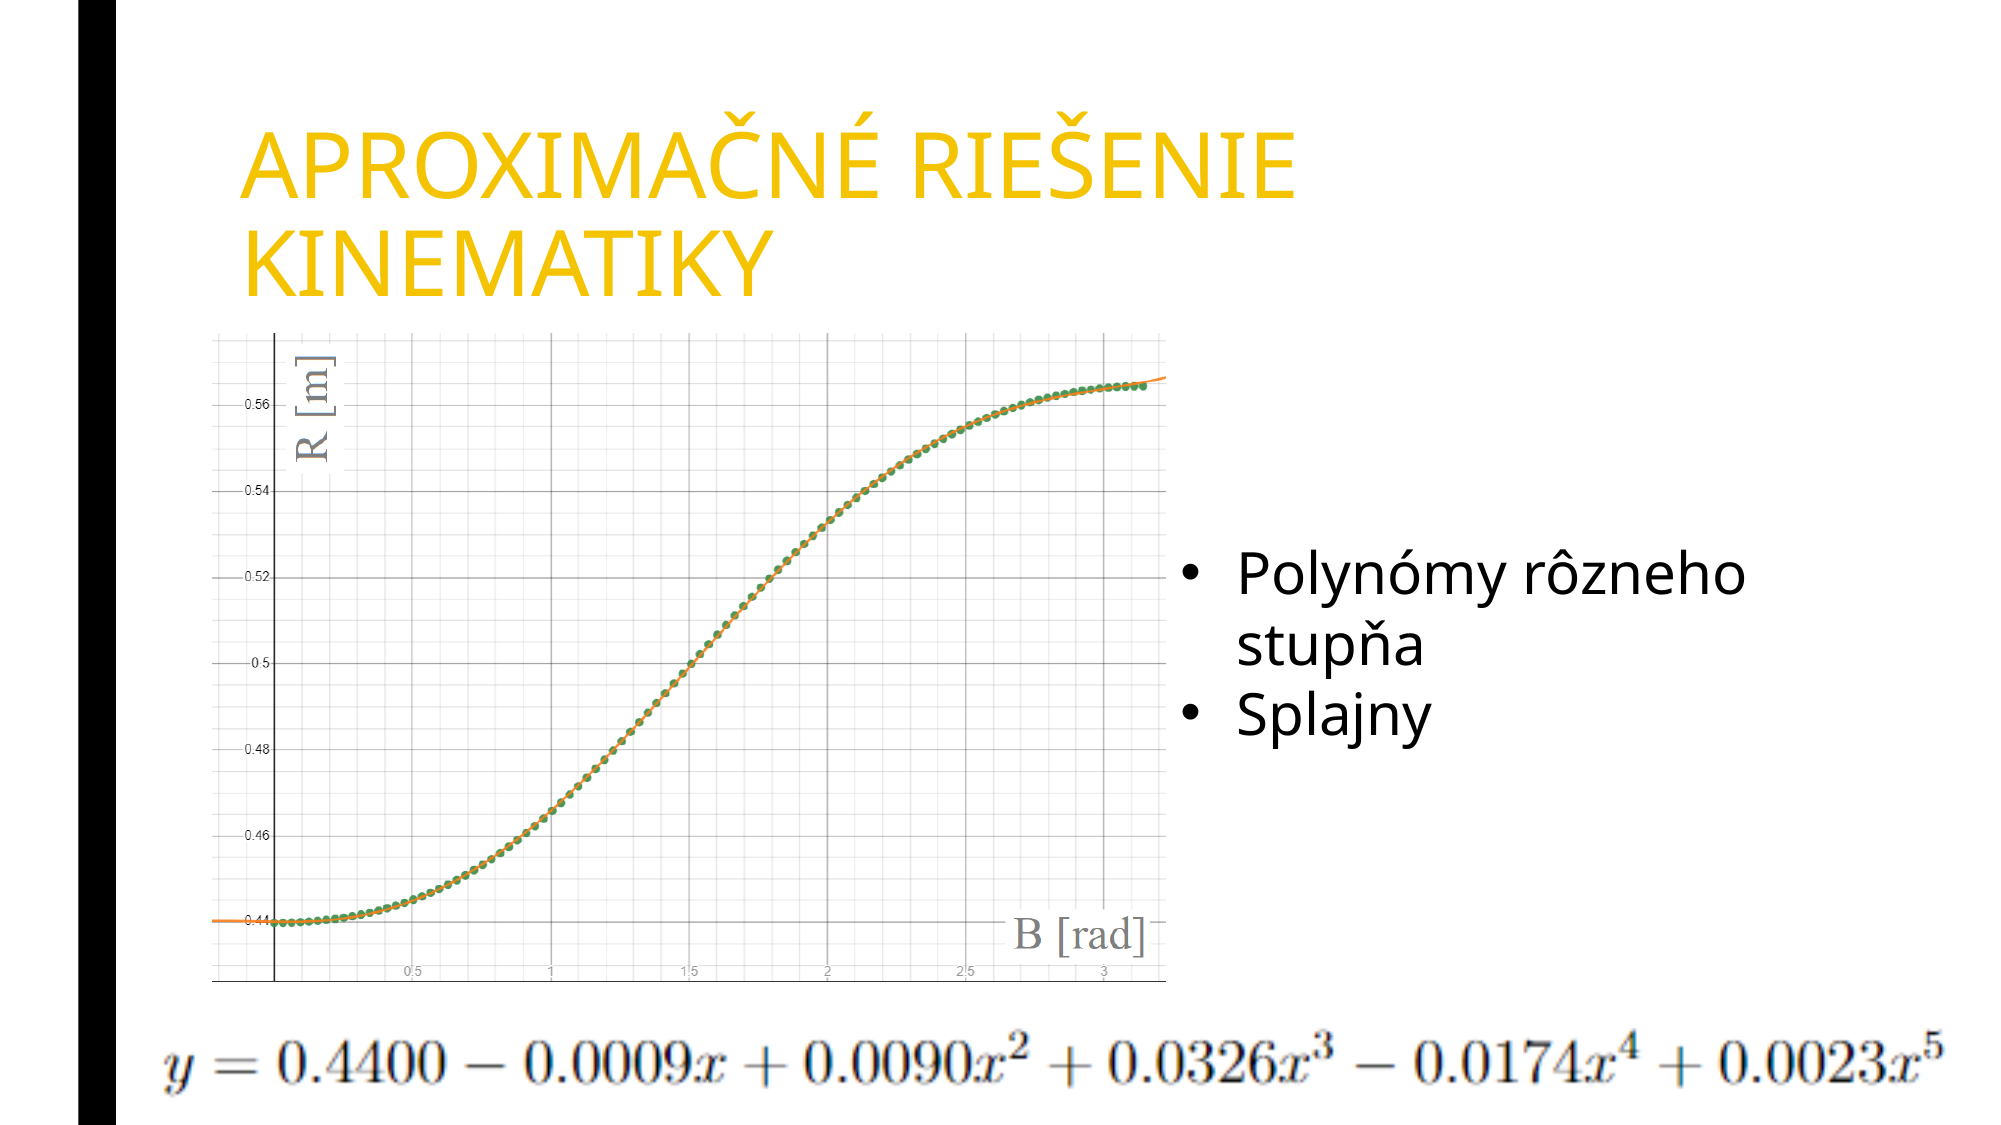

# APROXIMAČNÉ RIEŠENIE KINEMATIKY
Polynómy rôzneho stupňa
Splajny